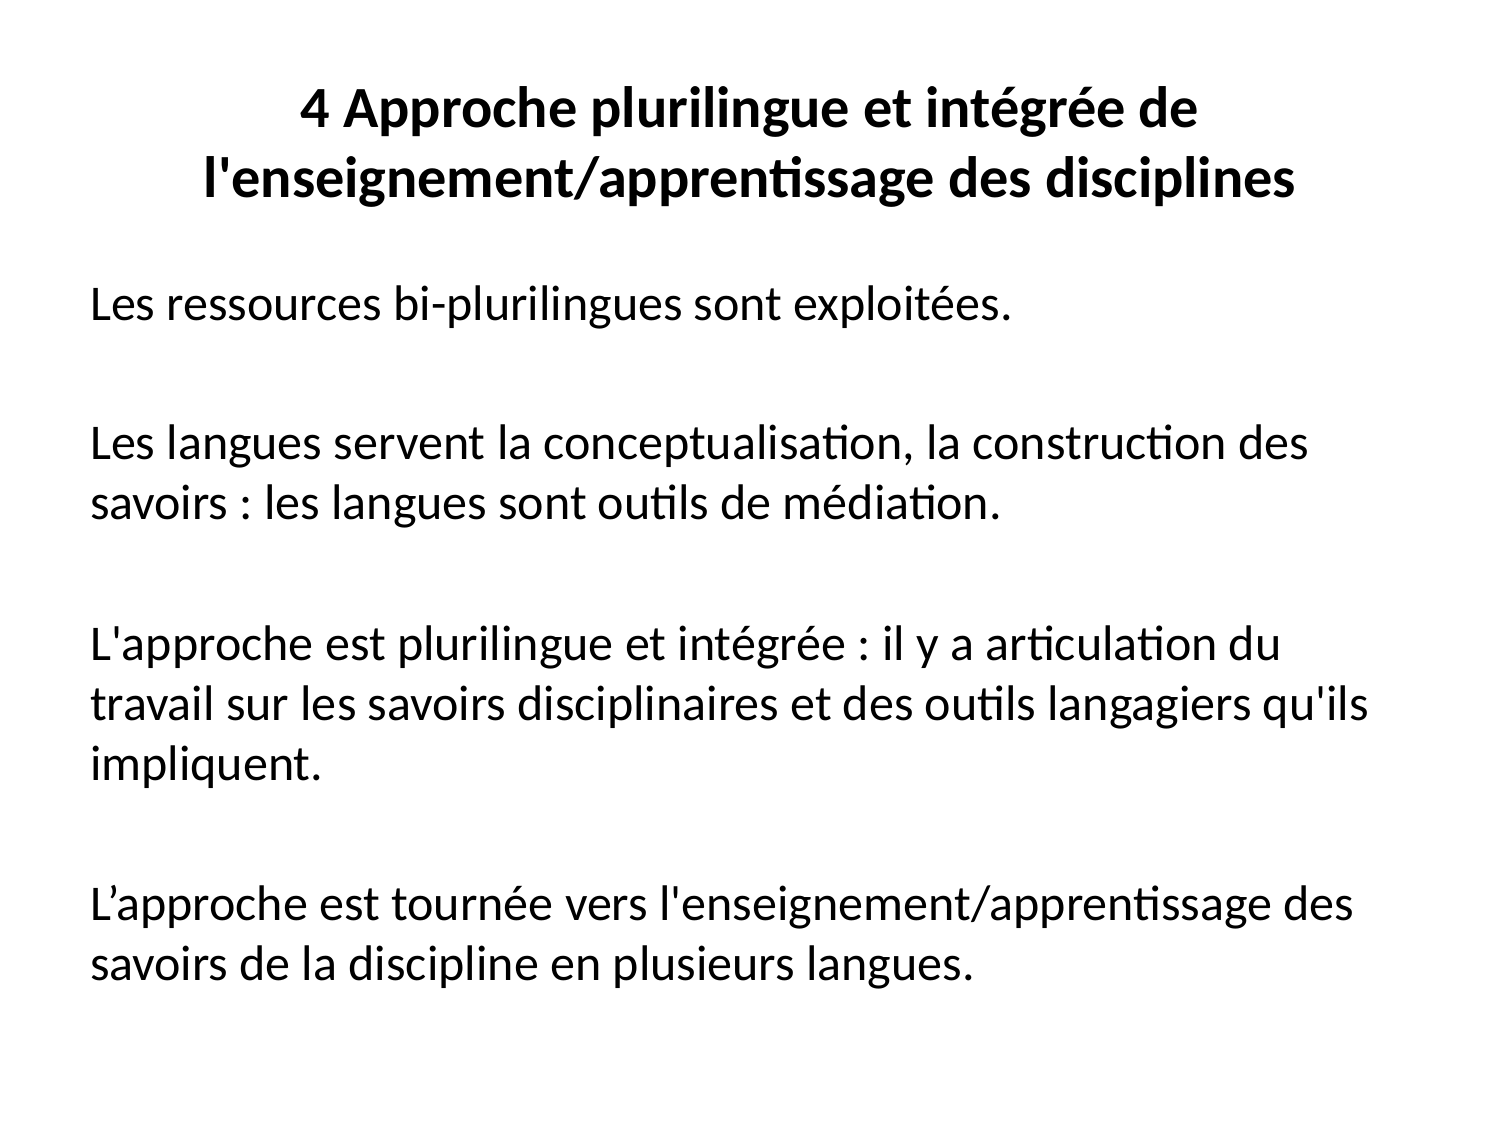

# 4 Approche plurilingue et intégrée de l'enseignement/apprentissage des disciplines
Les ressources bi-plurilingues sont exploitées.
Les langues servent la conceptualisation, la construction des savoirs : les langues sont outils de médiation.
L'approche est plurilingue et intégrée : il y a articulation du travail sur les savoirs disciplinaires et des outils langagiers qu'ils impliquent.
L’approche est tournée vers l'enseignement/apprentissage des savoirs de la discipline en plusieurs langues.